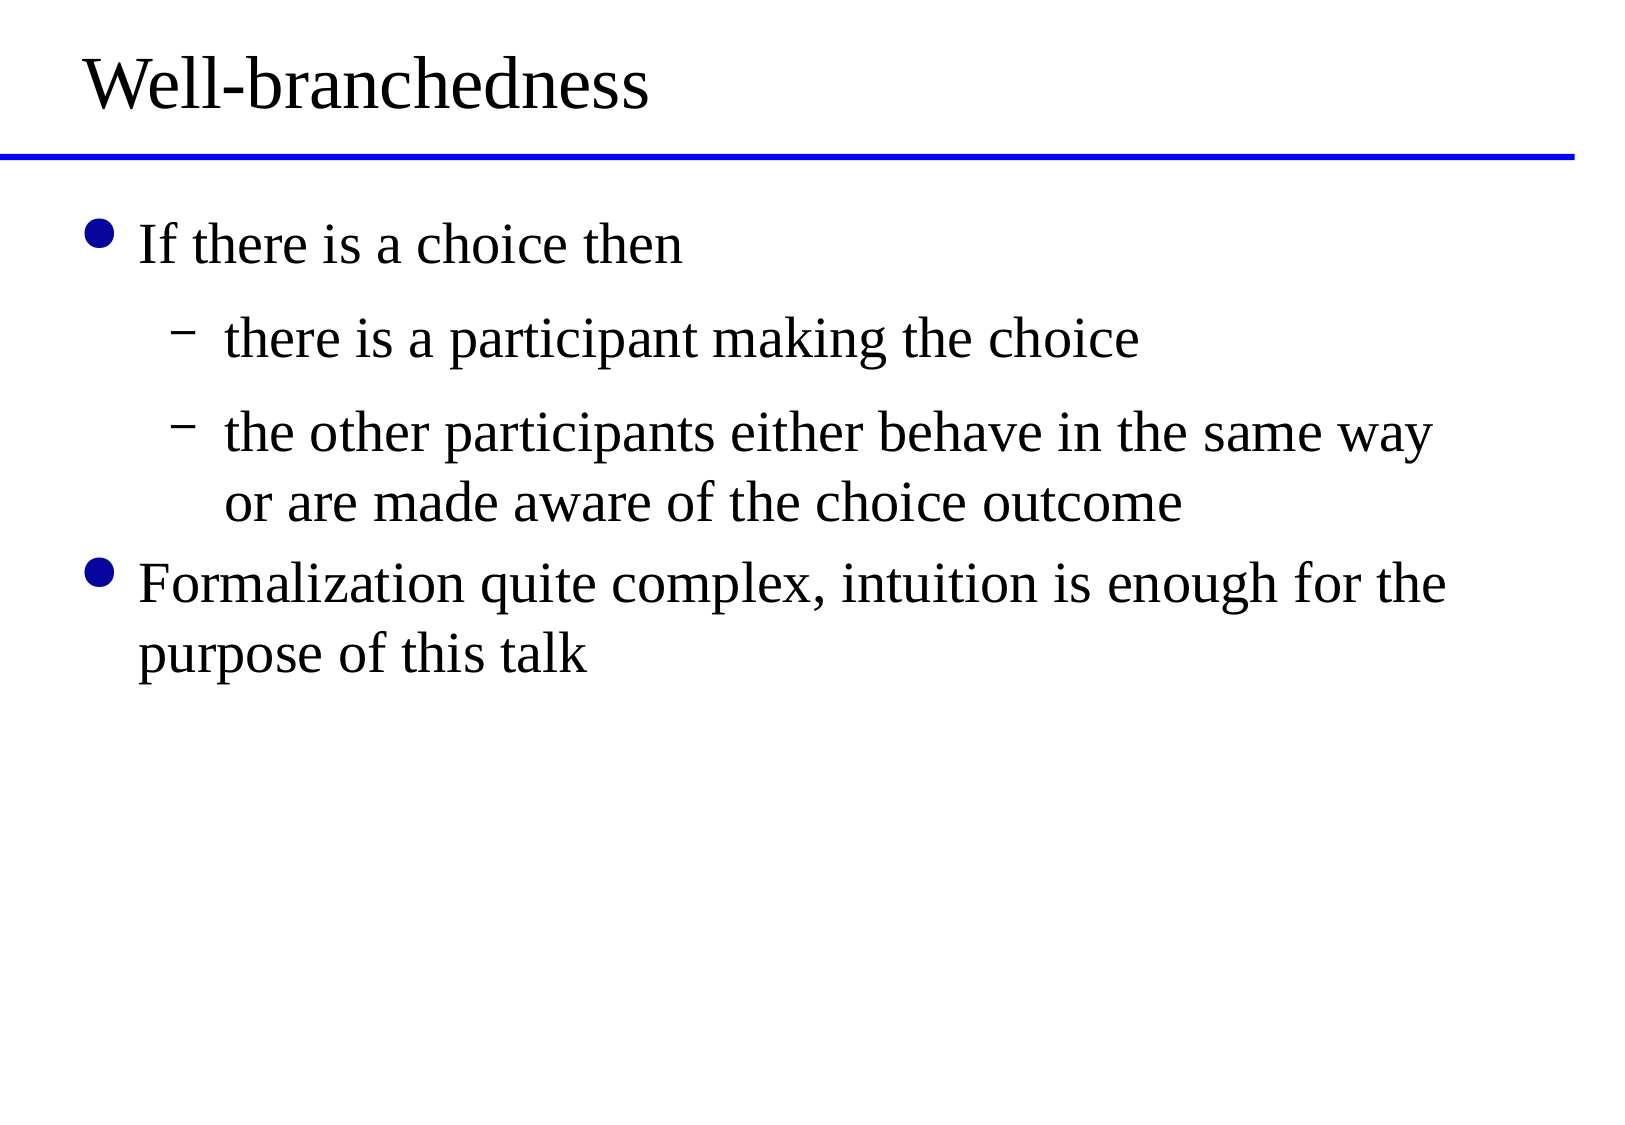

# Well-branchedness
If there is a choice then
there is a participant making the choice
the other participants either behave in the same way or are made aware of the choice outcome
Formalization quite complex, intuition is enough for the purpose of this talk